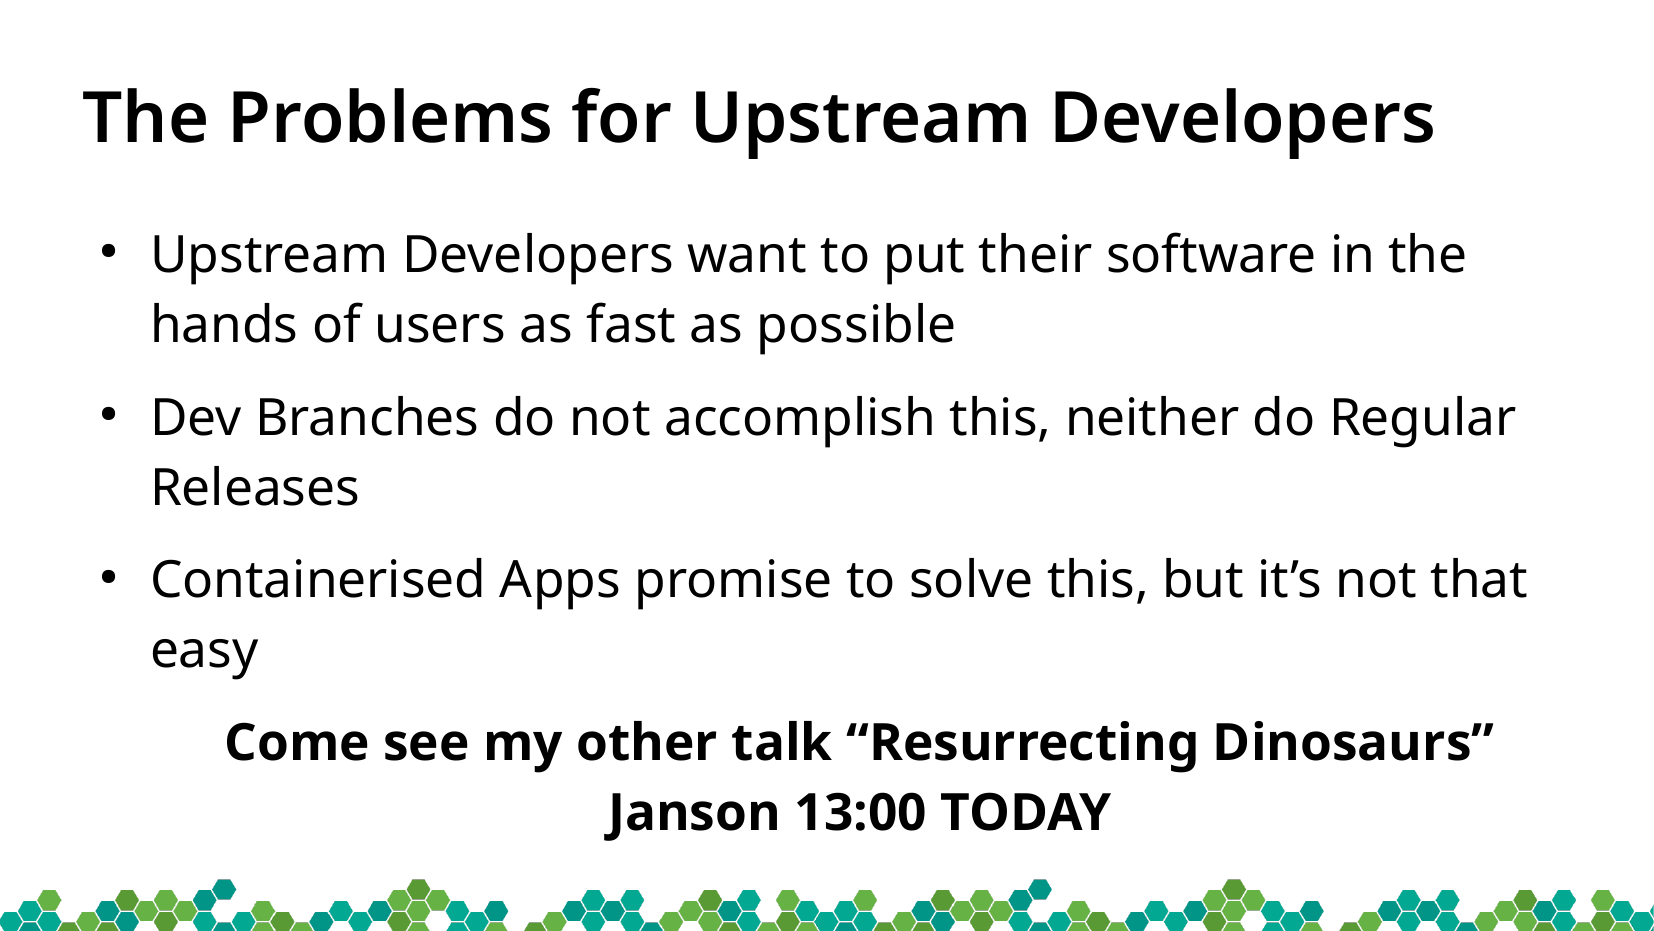

# The Problems for Upstream Developers
Upstream Developers want to put their software in the hands of users as fast as possible
Dev Branches do not accomplish this, neither do Regular Releases
Containerised Apps promise to solve this, but it’s not that easy
Come see my other talk “Resurrecting Dinosaurs”
Janson 13:00 TODAY